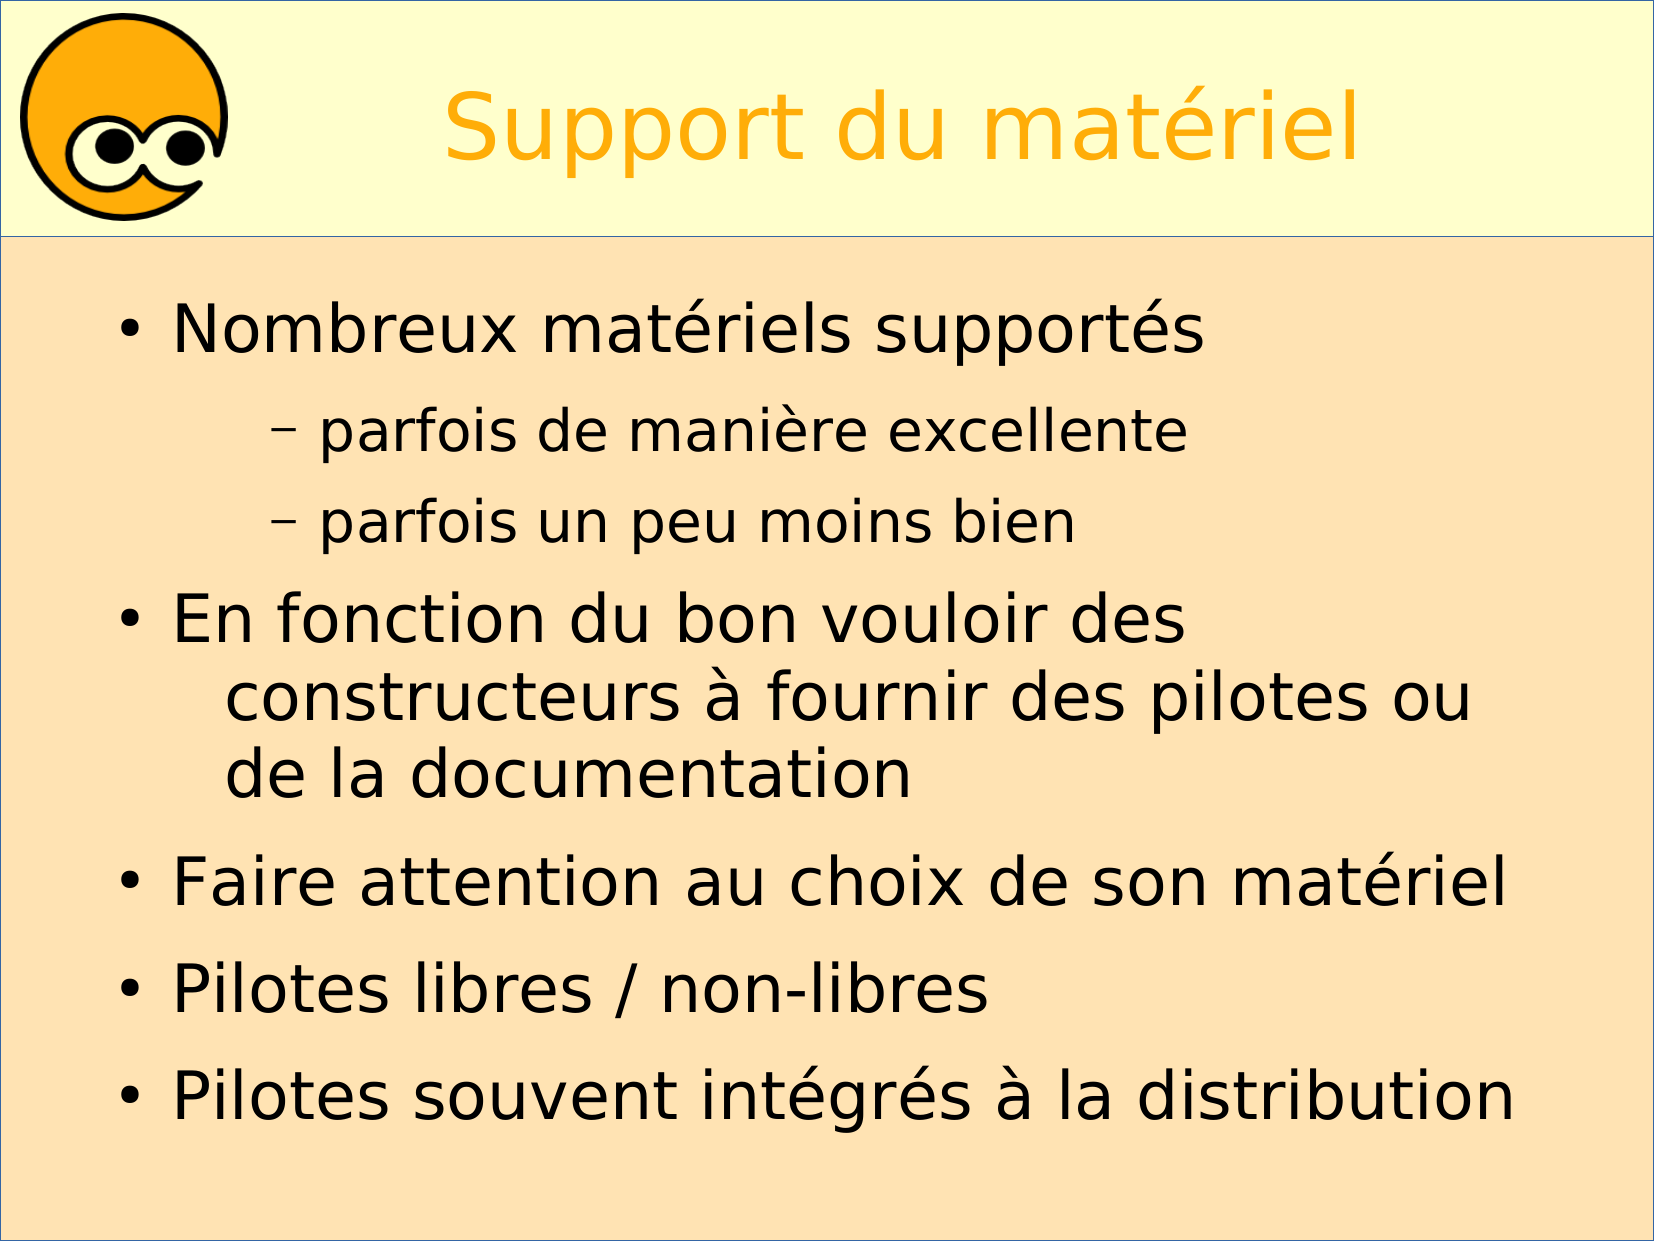

# Support du matériel
Nombreux matériels supportés
parfois de manière excellente
parfois un peu moins bien
En fonction du bon vouloir des constructeurs à fournir des pilotes ou de la documentation
Faire attention au choix de son matériel
Pilotes libres / non-libres
Pilotes souvent intégrés à la distribution